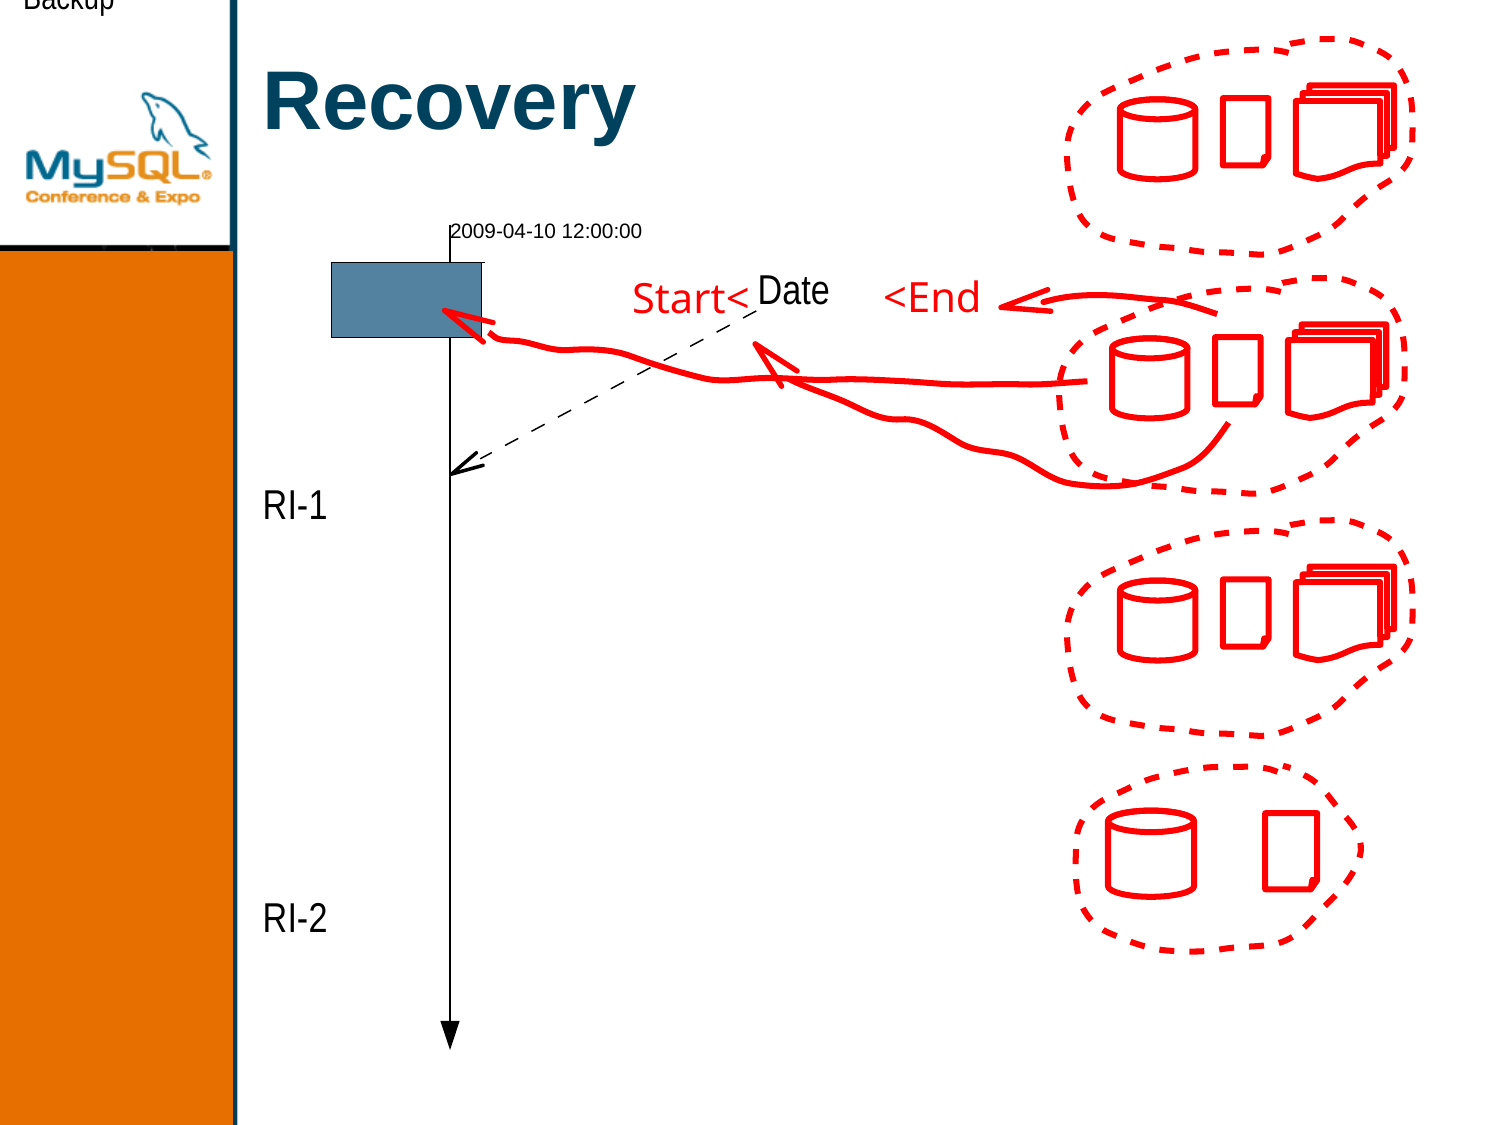

Backup
# Recovery
2009-04-10 12:00:00
Date
<End
Start<
RI-1
RI-2